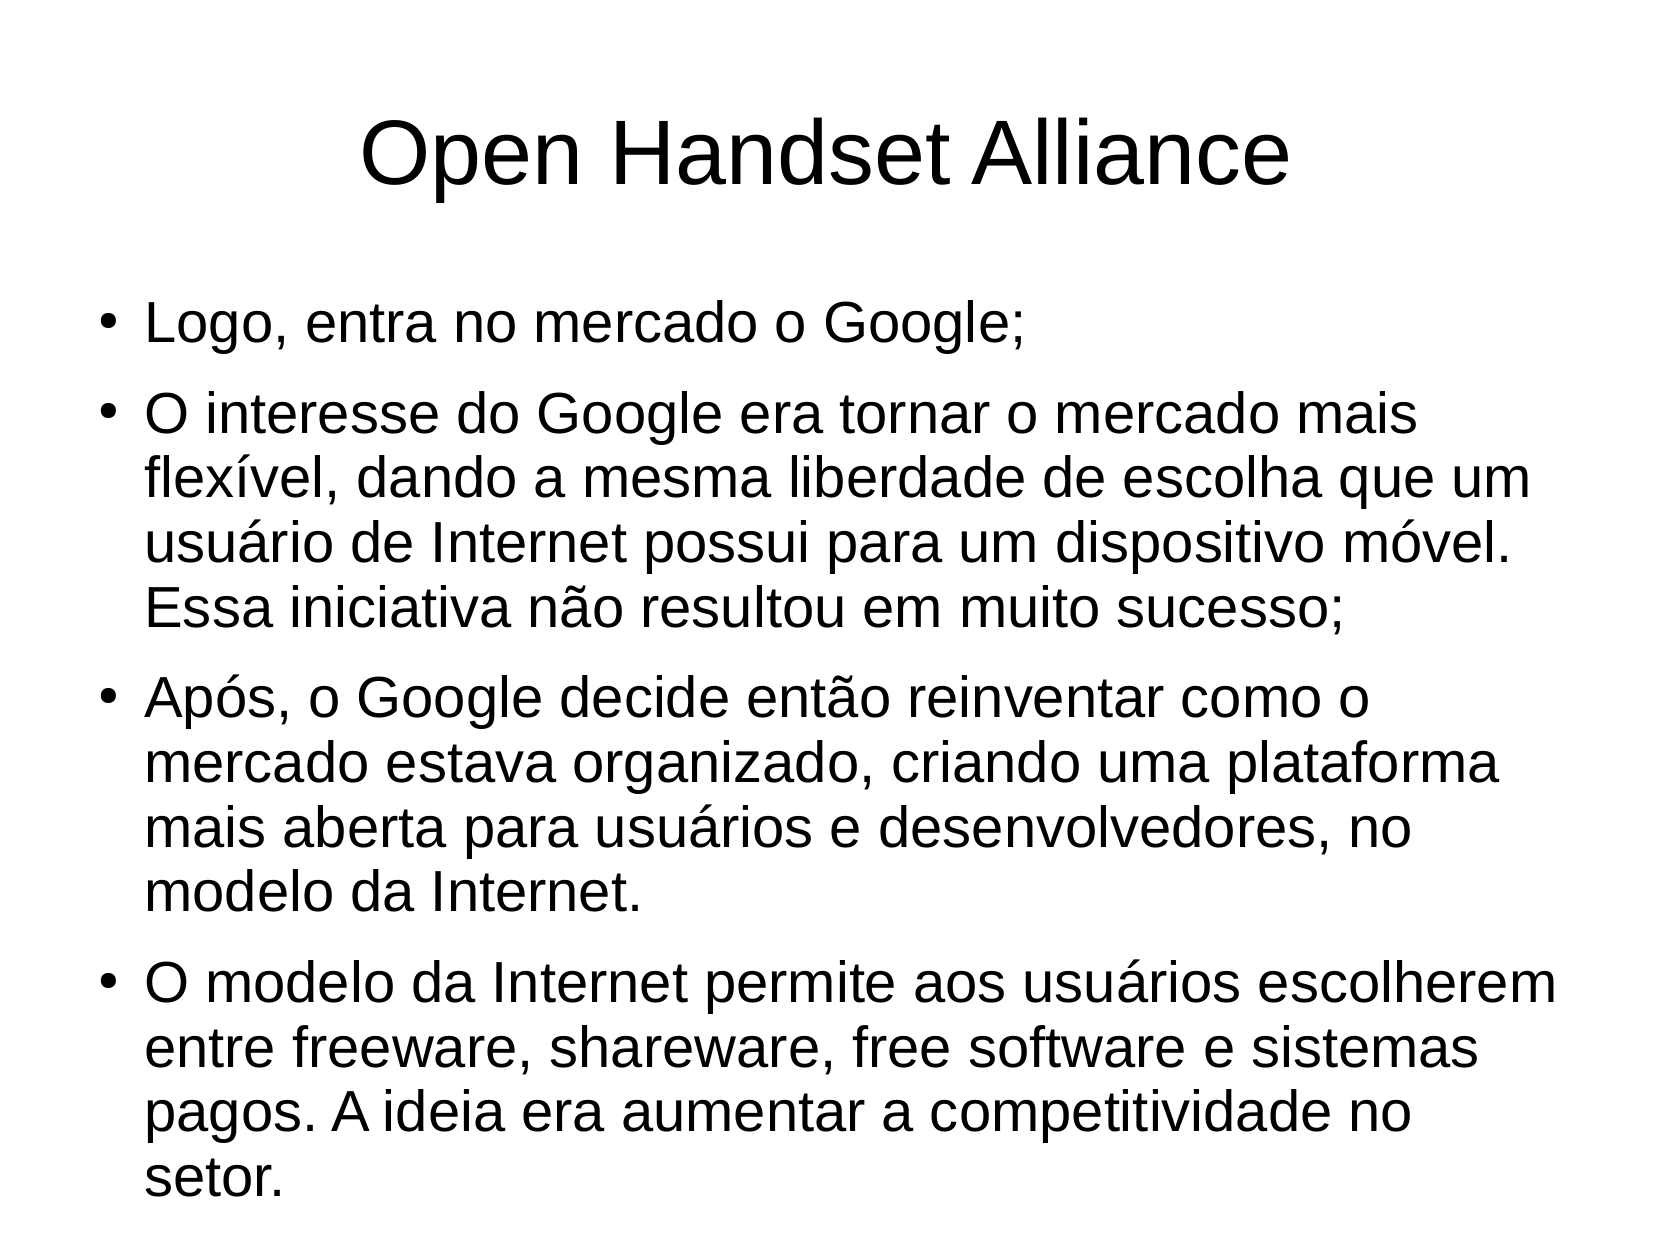

# Open Handset Alliance
Logo, entra no mercado o Google;
O interesse do Google era tornar o mercado mais flexível, dando a mesma liberdade de escolha que um usuário de Internet possui para um dispositivo móvel. Essa iniciativa não resultou em muito sucesso;
Após, o Google decide então reinventar como o mercado estava organizado, criando uma plataforma mais aberta para usuários e desenvolvedores, no modelo da Internet.
O modelo da Internet permite aos usuários escolherem entre freeware, shareware, free software e sistemas pagos. A ideia era aumentar a competitividade no setor.